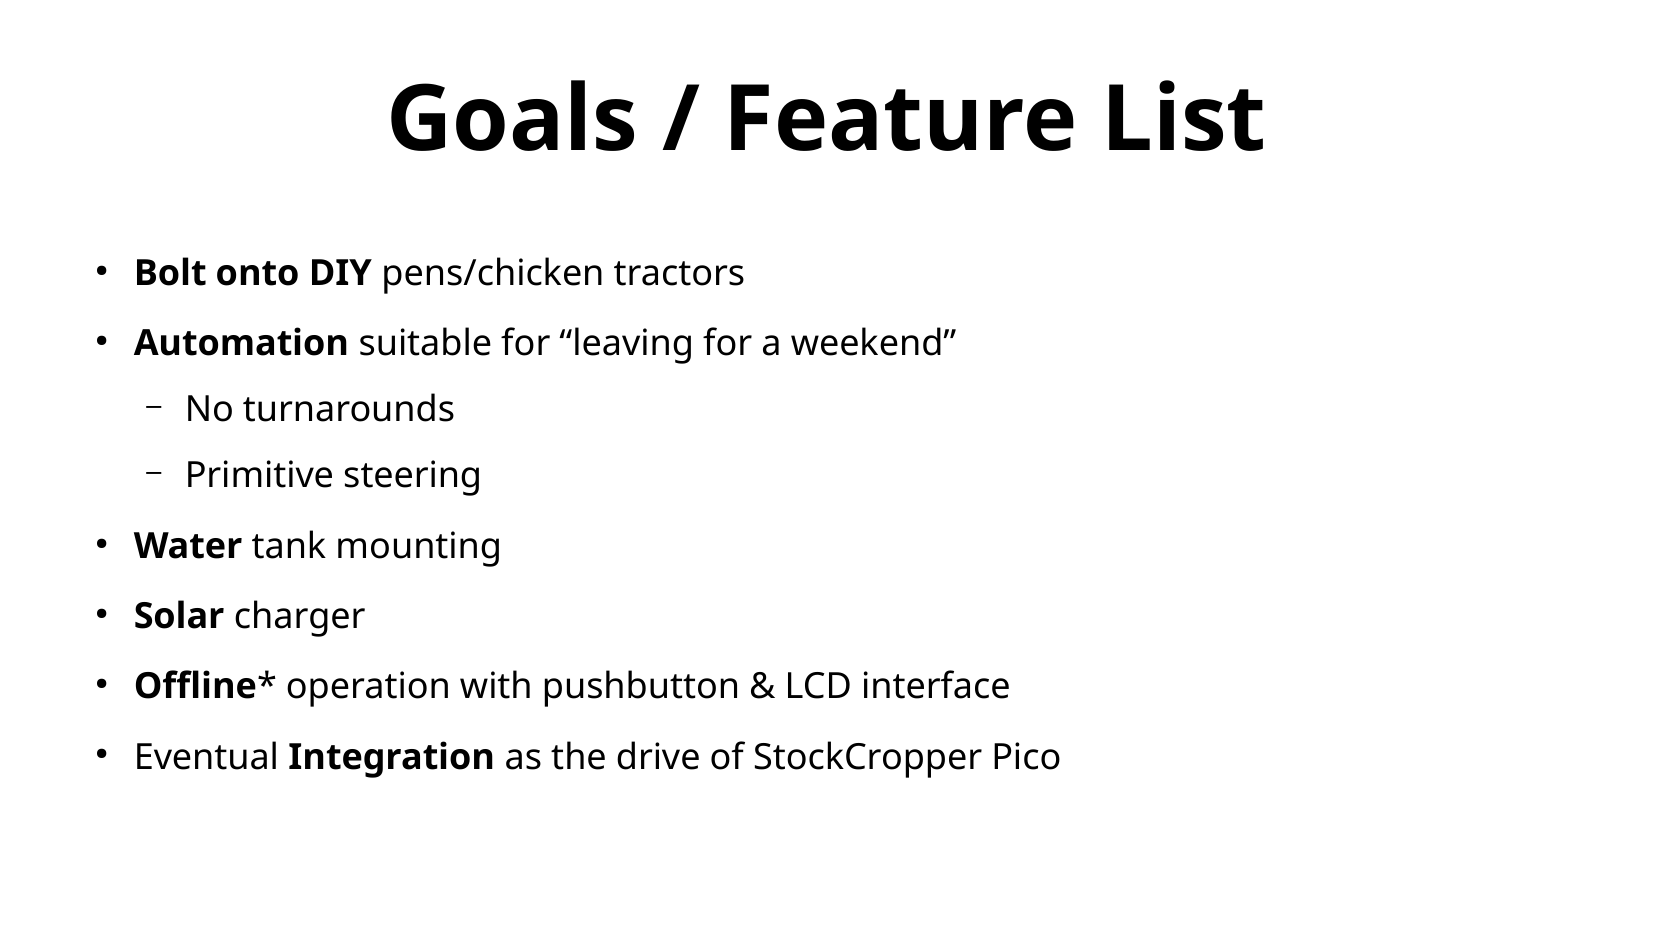

# Goals / Feature List
Bolt onto DIY pens/chicken tractors
Automation suitable for “leaving for a weekend”
No turnarounds
Primitive steering
Water tank mounting
Solar charger
Offline* operation with pushbutton & LCD interface
Eventual Integration as the drive of StockCropper Pico